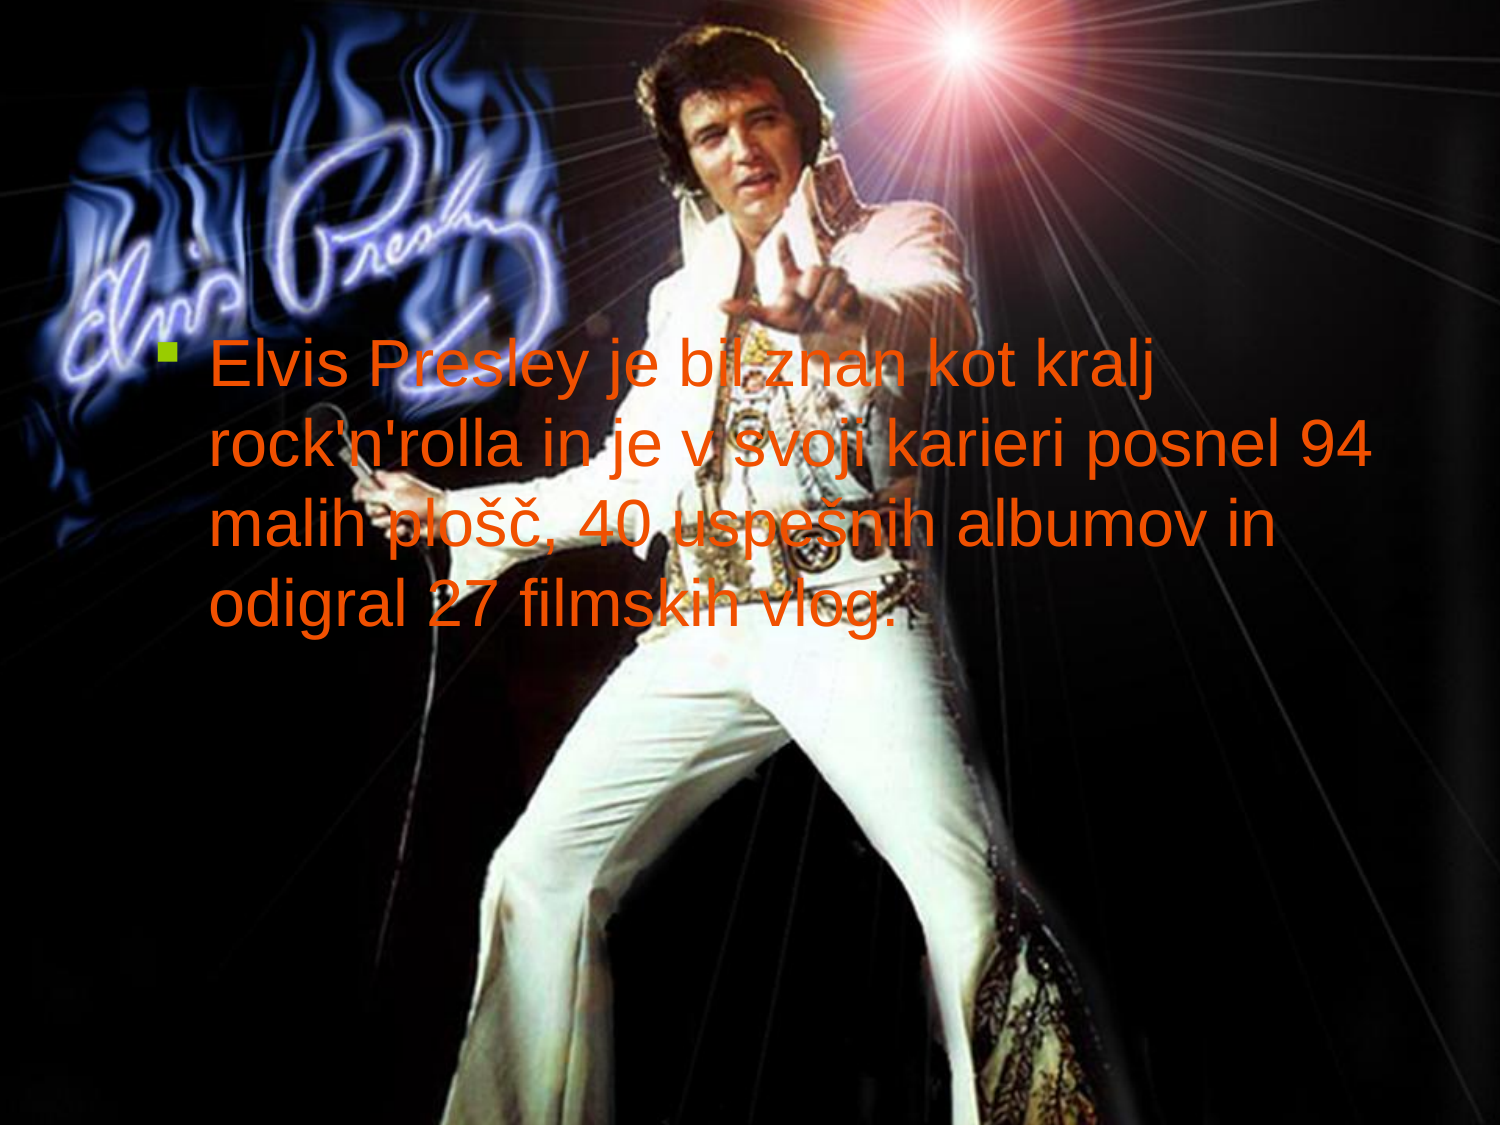

#
Elvis Presley je bil znan kot kralj rock'n'rolla in je v svoji karieri posnel 94 malih plošč, 40 uspešnih albumov in odigral 27 filmskih vlog.